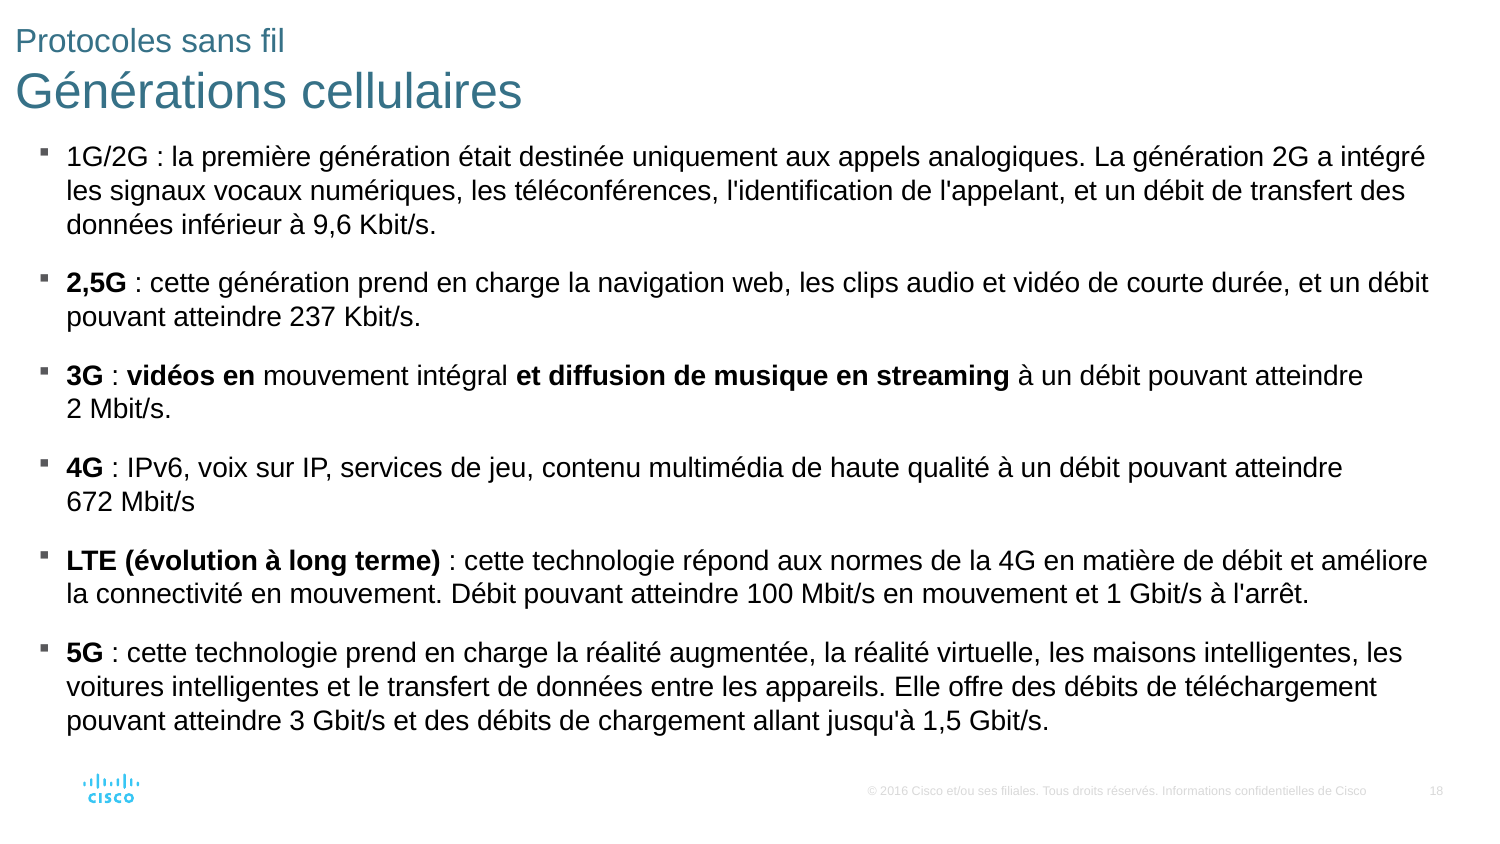

# Protocoles sans fil Générations cellulaires
1G/2G : la première génération était destinée uniquement aux appels analogiques. La génération 2G a intégré les signaux vocaux numériques, les téléconférences, l'identification de l'appelant, et un débit de transfert des données inférieur à 9,6 Kbit/s.
2,5G : cette génération prend en charge la navigation web, les clips audio et vidéo de courte durée, et un débit pouvant atteindre 237 Kbit/s.
3G : vidéos en mouvement intégral et diffusion de musique en streaming à un débit pouvant atteindre 2 Mbit/s.
4G : IPv6, voix sur IP, services de jeu, contenu multimédia de haute qualité à un débit pouvant atteindre 672 Mbit/s
LTE (évolution à long terme) : cette technologie répond aux normes de la 4G en matière de débit et améliore la connectivité en mouvement. Débit pouvant atteindre 100 Mbit/s en mouvement et 1 Gbit/s à l'arrêt.
5G : cette technologie prend en charge la réalité augmentée, la réalité virtuelle, les maisons intelligentes, les voitures intelligentes et le transfert de données entre les appareils. Elle offre des débits de téléchargement pouvant atteindre 3 Gbit/s et des débits de chargement allant jusqu'à 1,5 Gbit/s.